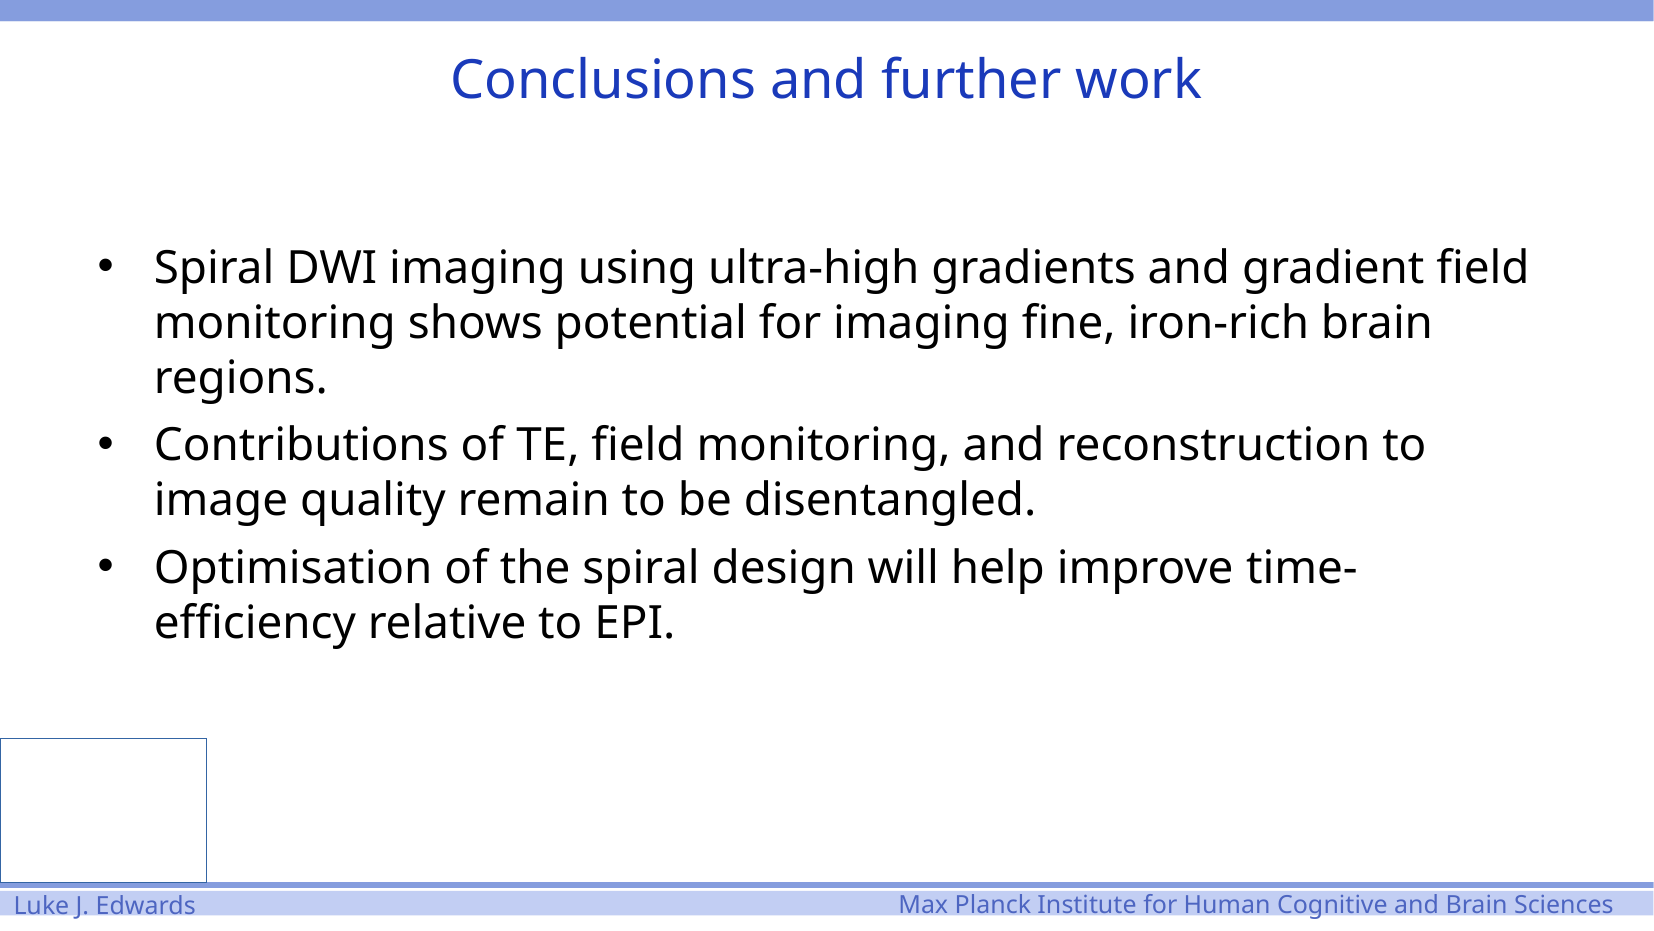

# Conclusions and further work
Spiral DWI imaging using ultra-high gradients and gradient field monitoring shows potential for imaging fine, iron-rich brain regions.
Contributions of TE, field monitoring, and reconstruction to image quality remain to be disentangled.
Optimisation of the spiral design will help improve time-efficiency relative to EPI.